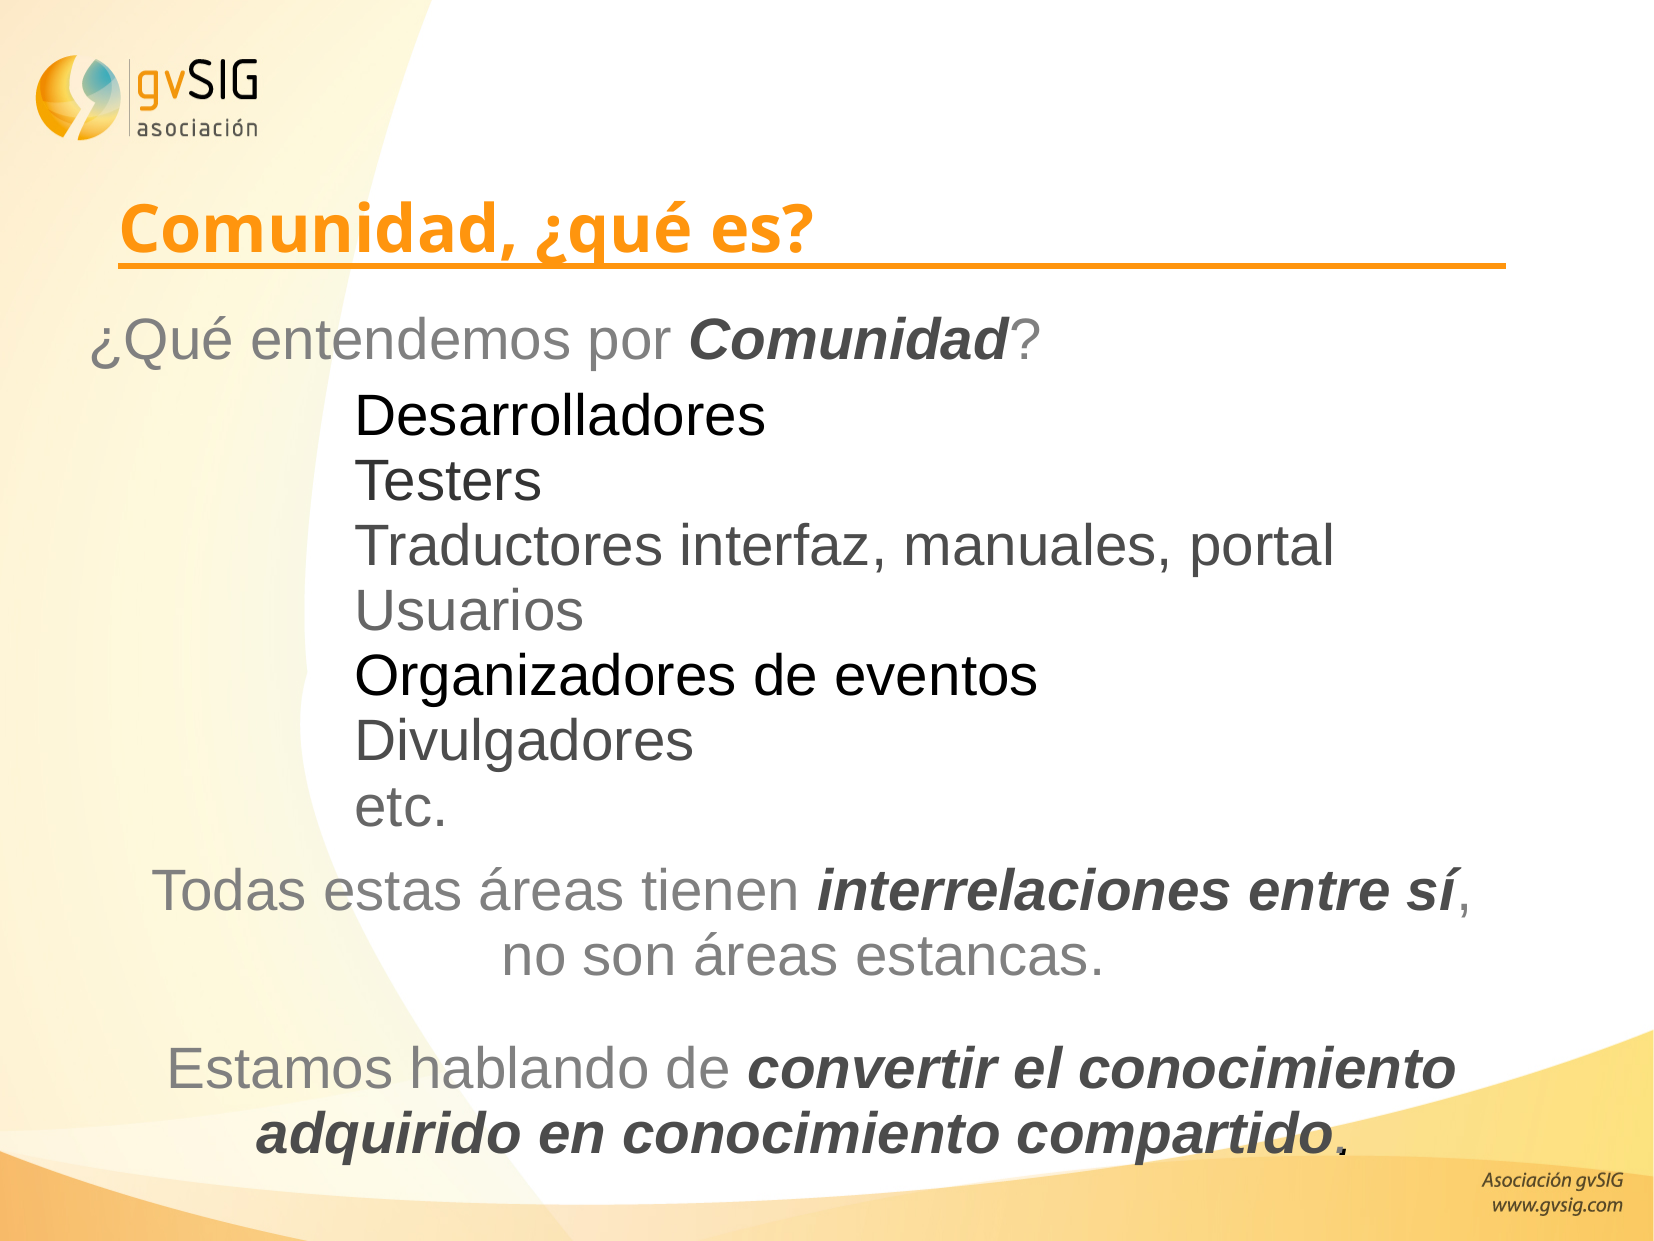

# Comunidad, ¿qué es?
¿Qué entendemos por Comunidad?
Desarrolladores
Testers
Traductores interfaz, manuales, portal
Usuarios
Organizadores de eventos
Divulgadores
etc.
Todas estas áreas tienen interrelaciones entre sí, no son áreas estancas.
Estamos hablando de convertir el conocimiento adquirido en conocimiento compartido.